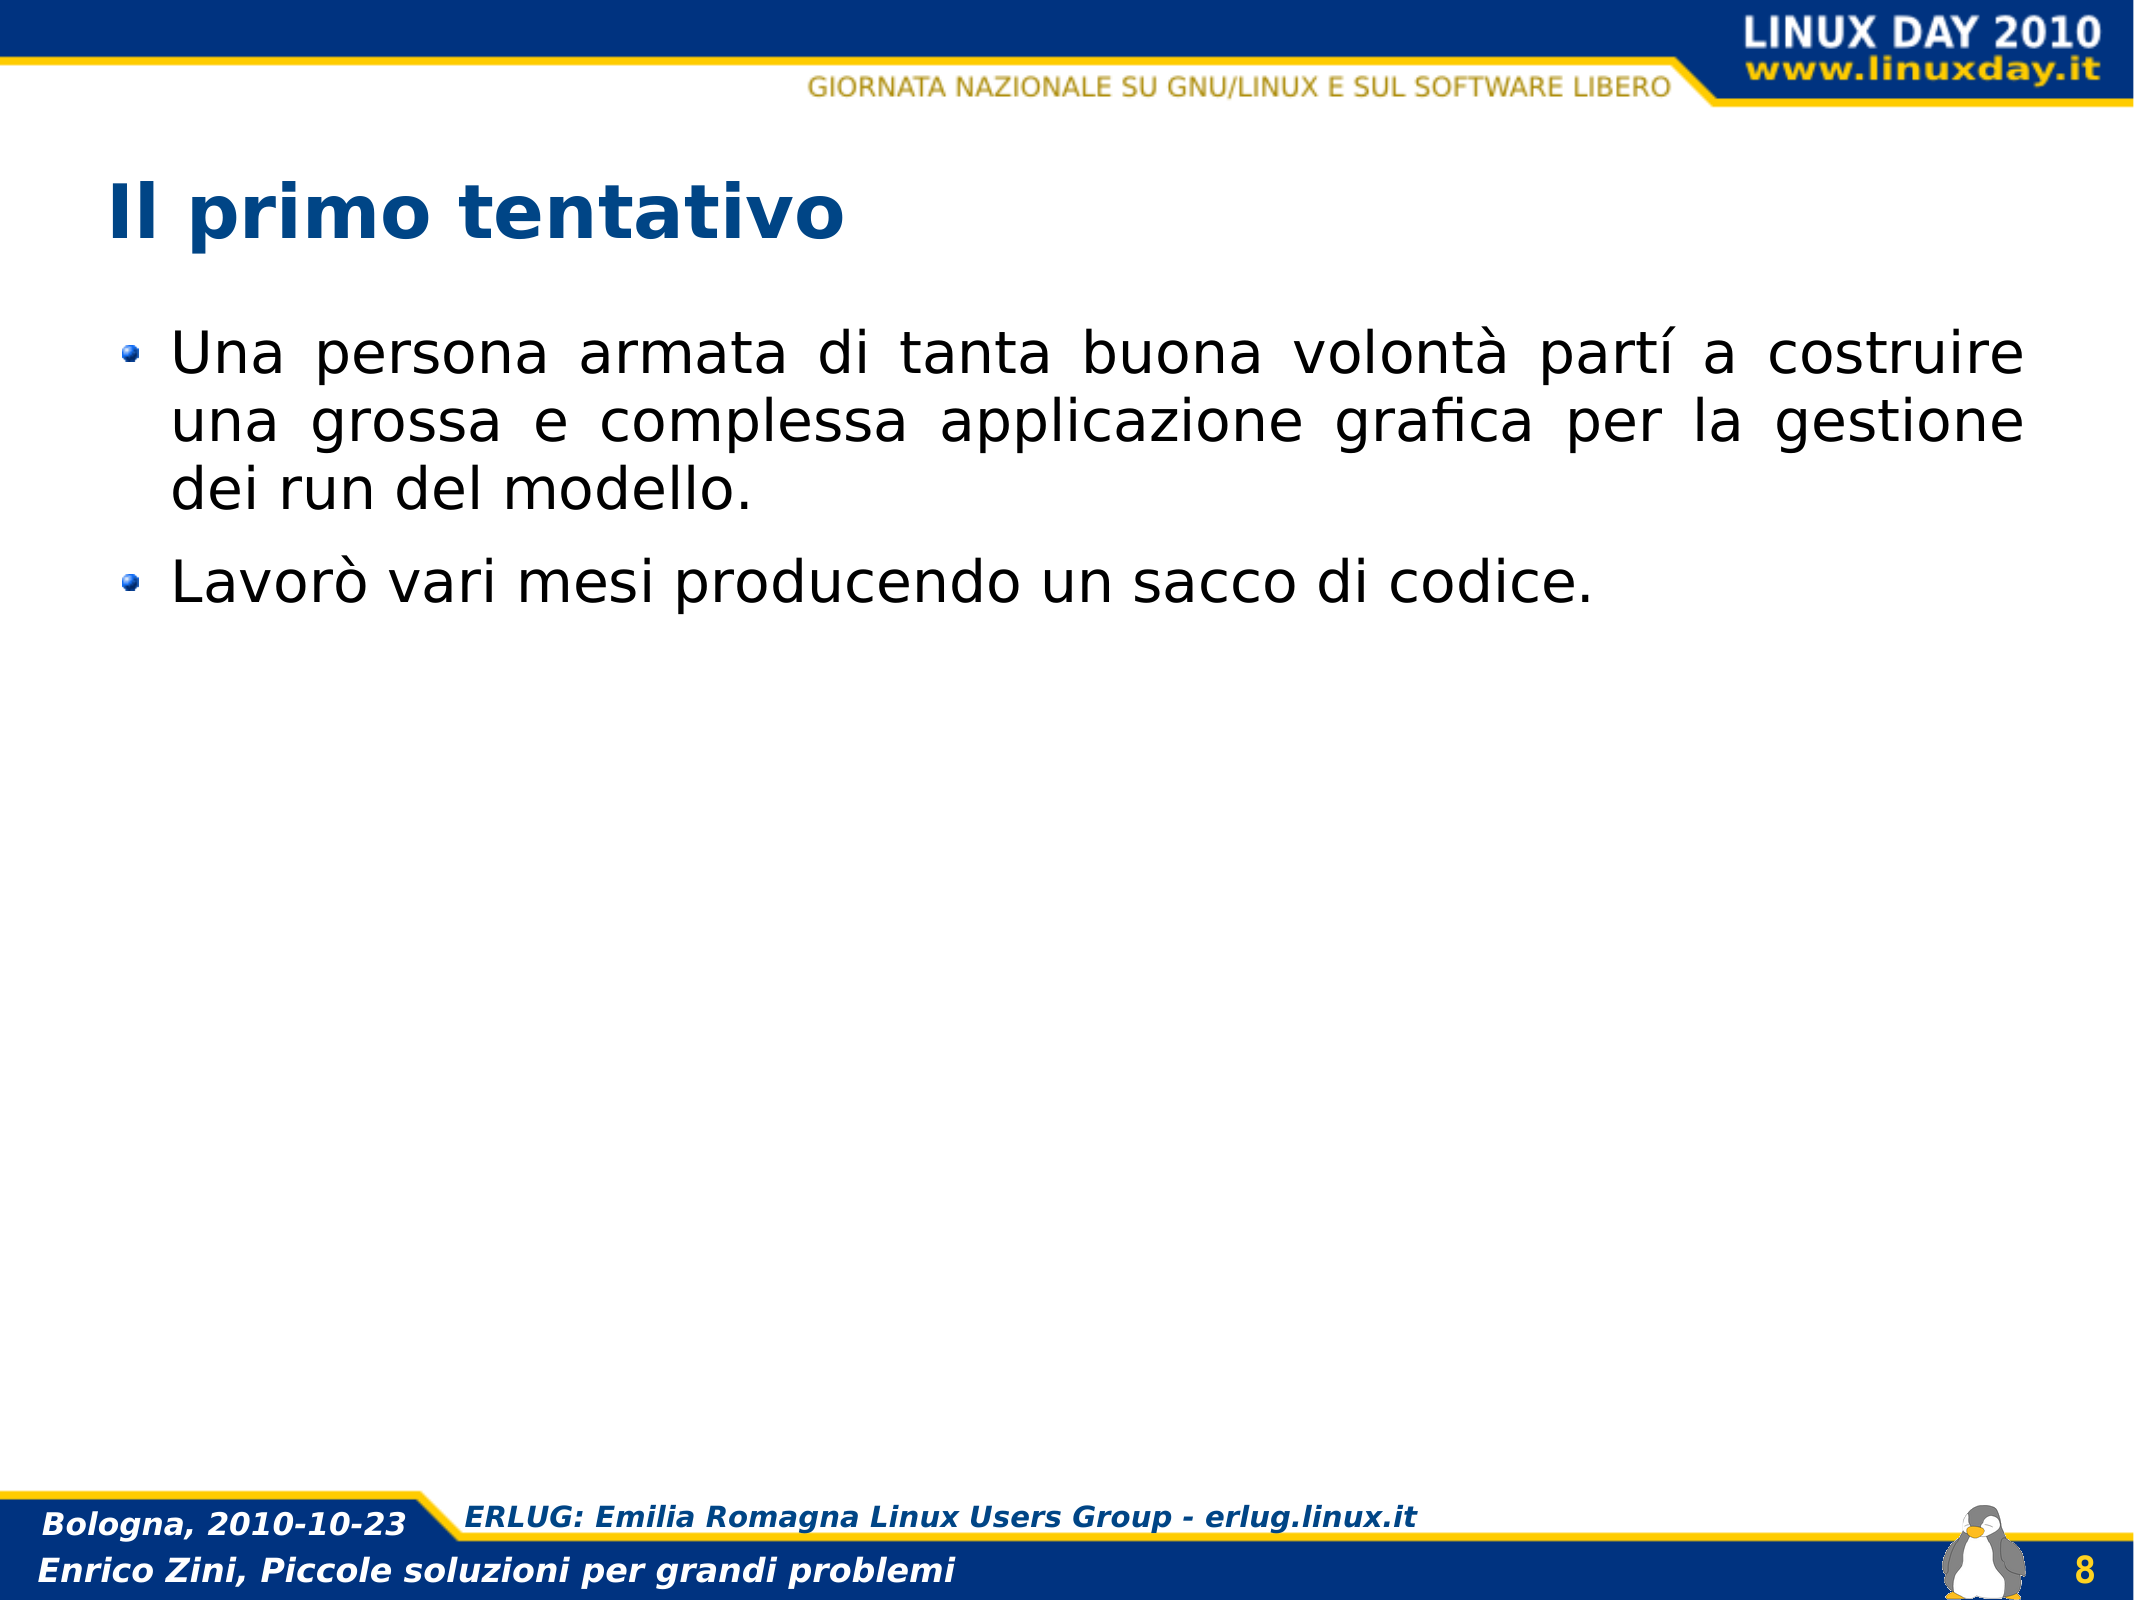

# Il primo tentativo
Una persona armata di tanta buona volontà partí a costruire una grossa e complessa applicazione grafica per la gestione dei run del modello.
Lavorò vari mesi producendo un sacco di codice.